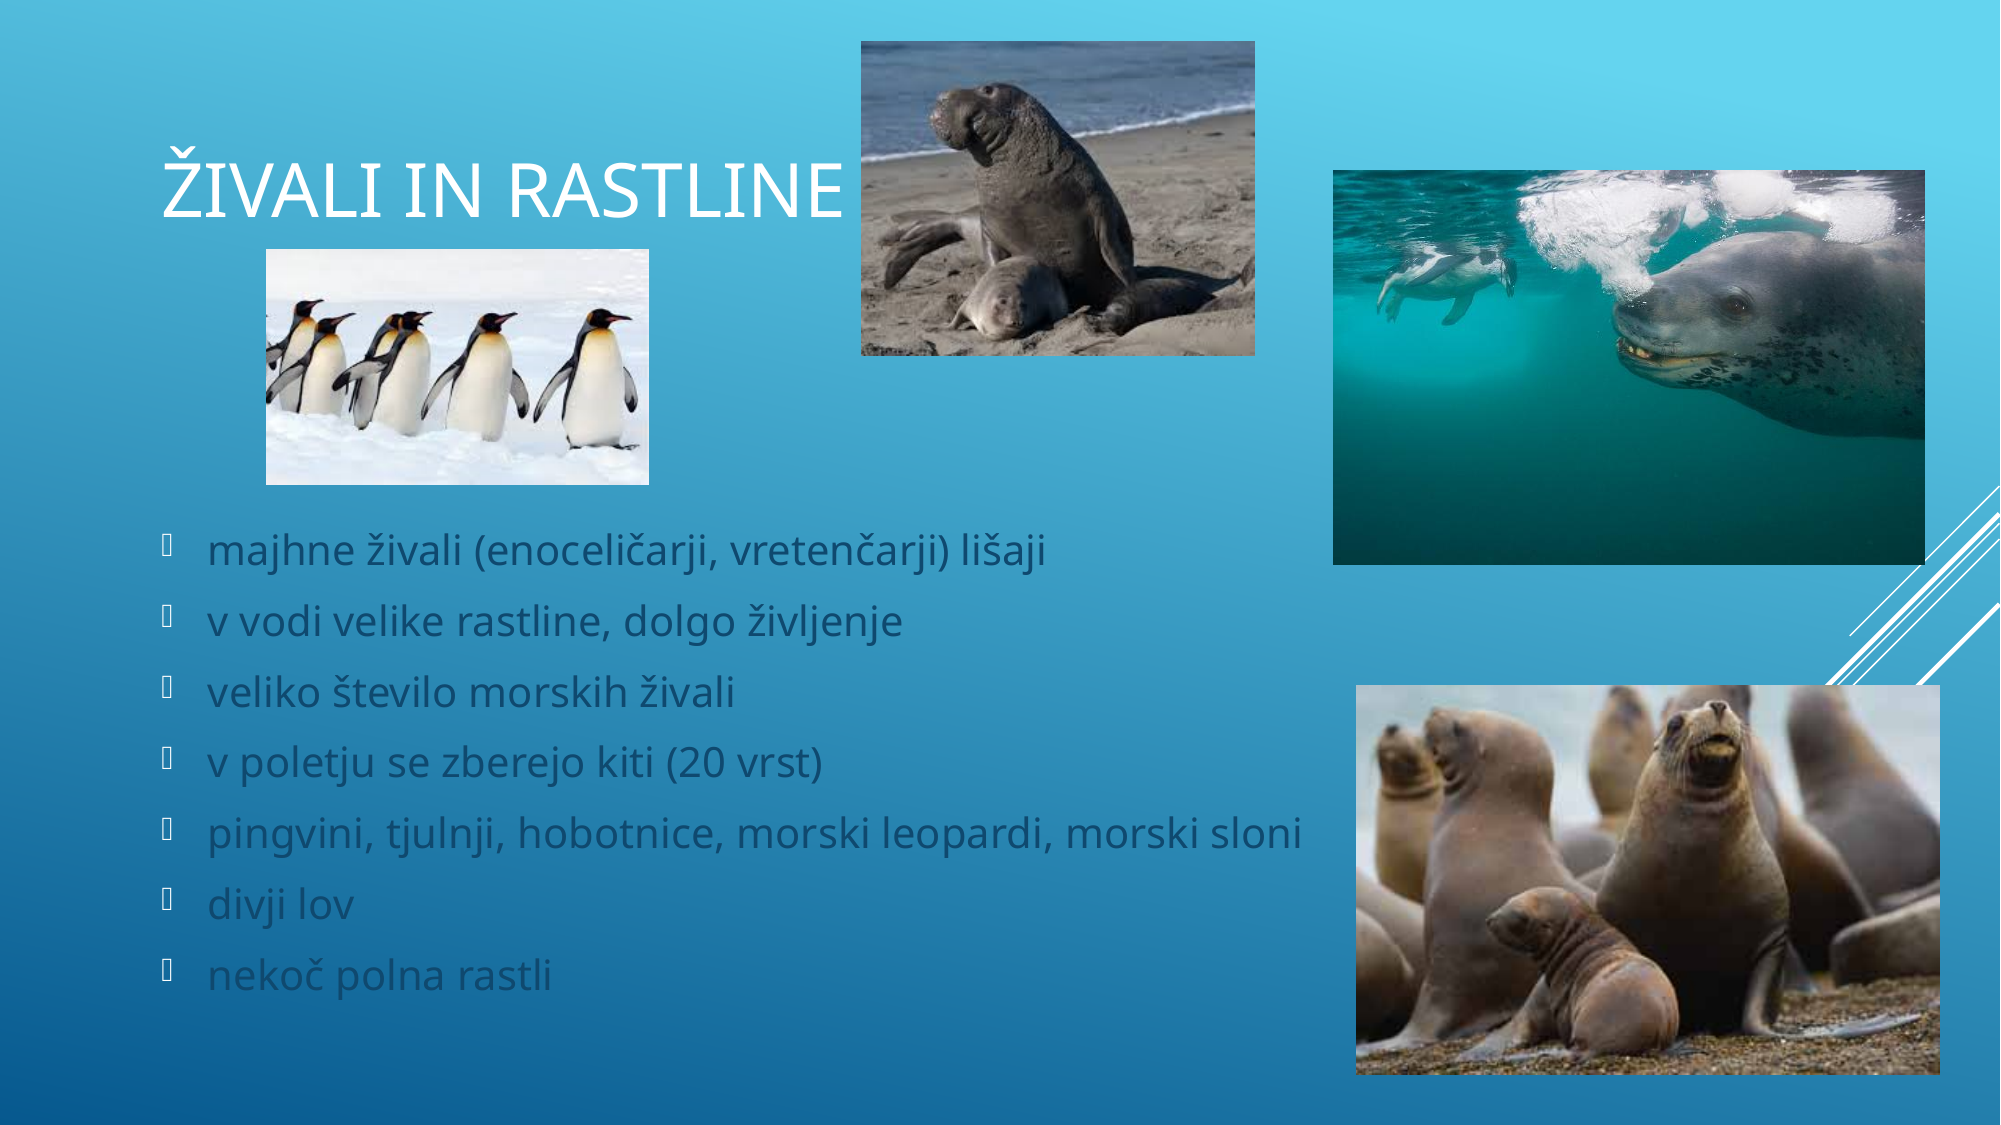

# Živali in rastline
majhne živali (enoceličarji, vretenčarji) lišaji
v vodi velike rastline, dolgo življenje
veliko število morskih živali
v poletju se zberejo kiti (20 vrst)
pingvini, tjulnji, hobotnice, morski leopardi, morski sloni
divji lov
nekoč polna rastli